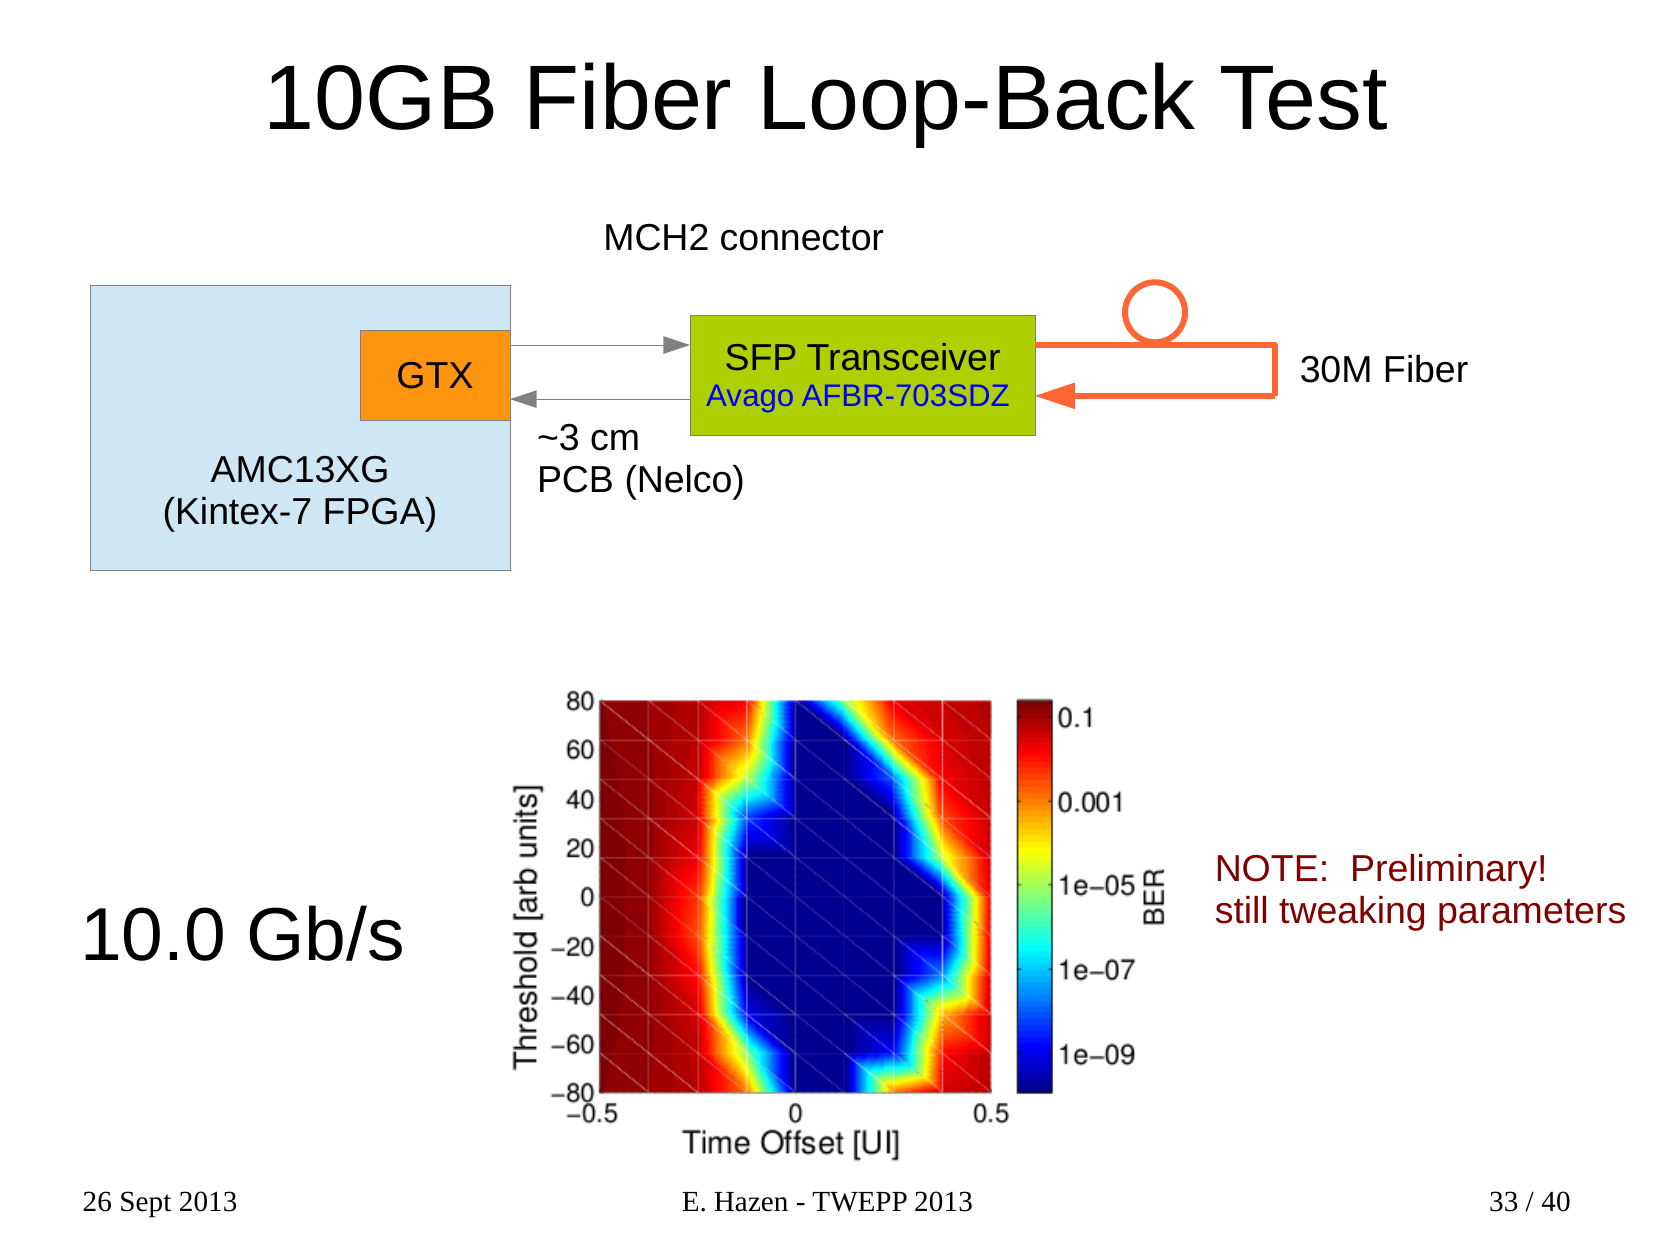

# 10GB Fiber Loop-Back Test
MCH2 connector
AMC13XG
(Kintex-7 FPGA)
SFP Transceiver
Avago AFBR-703SDZ
GTX
30M Fiber
~3 cm
PCB (Nelco)
NOTE: Preliminary!
still tweaking parameters
10.0 Gb/s
26 Sept 2013
E. Hazen - TWEPP 2013
33